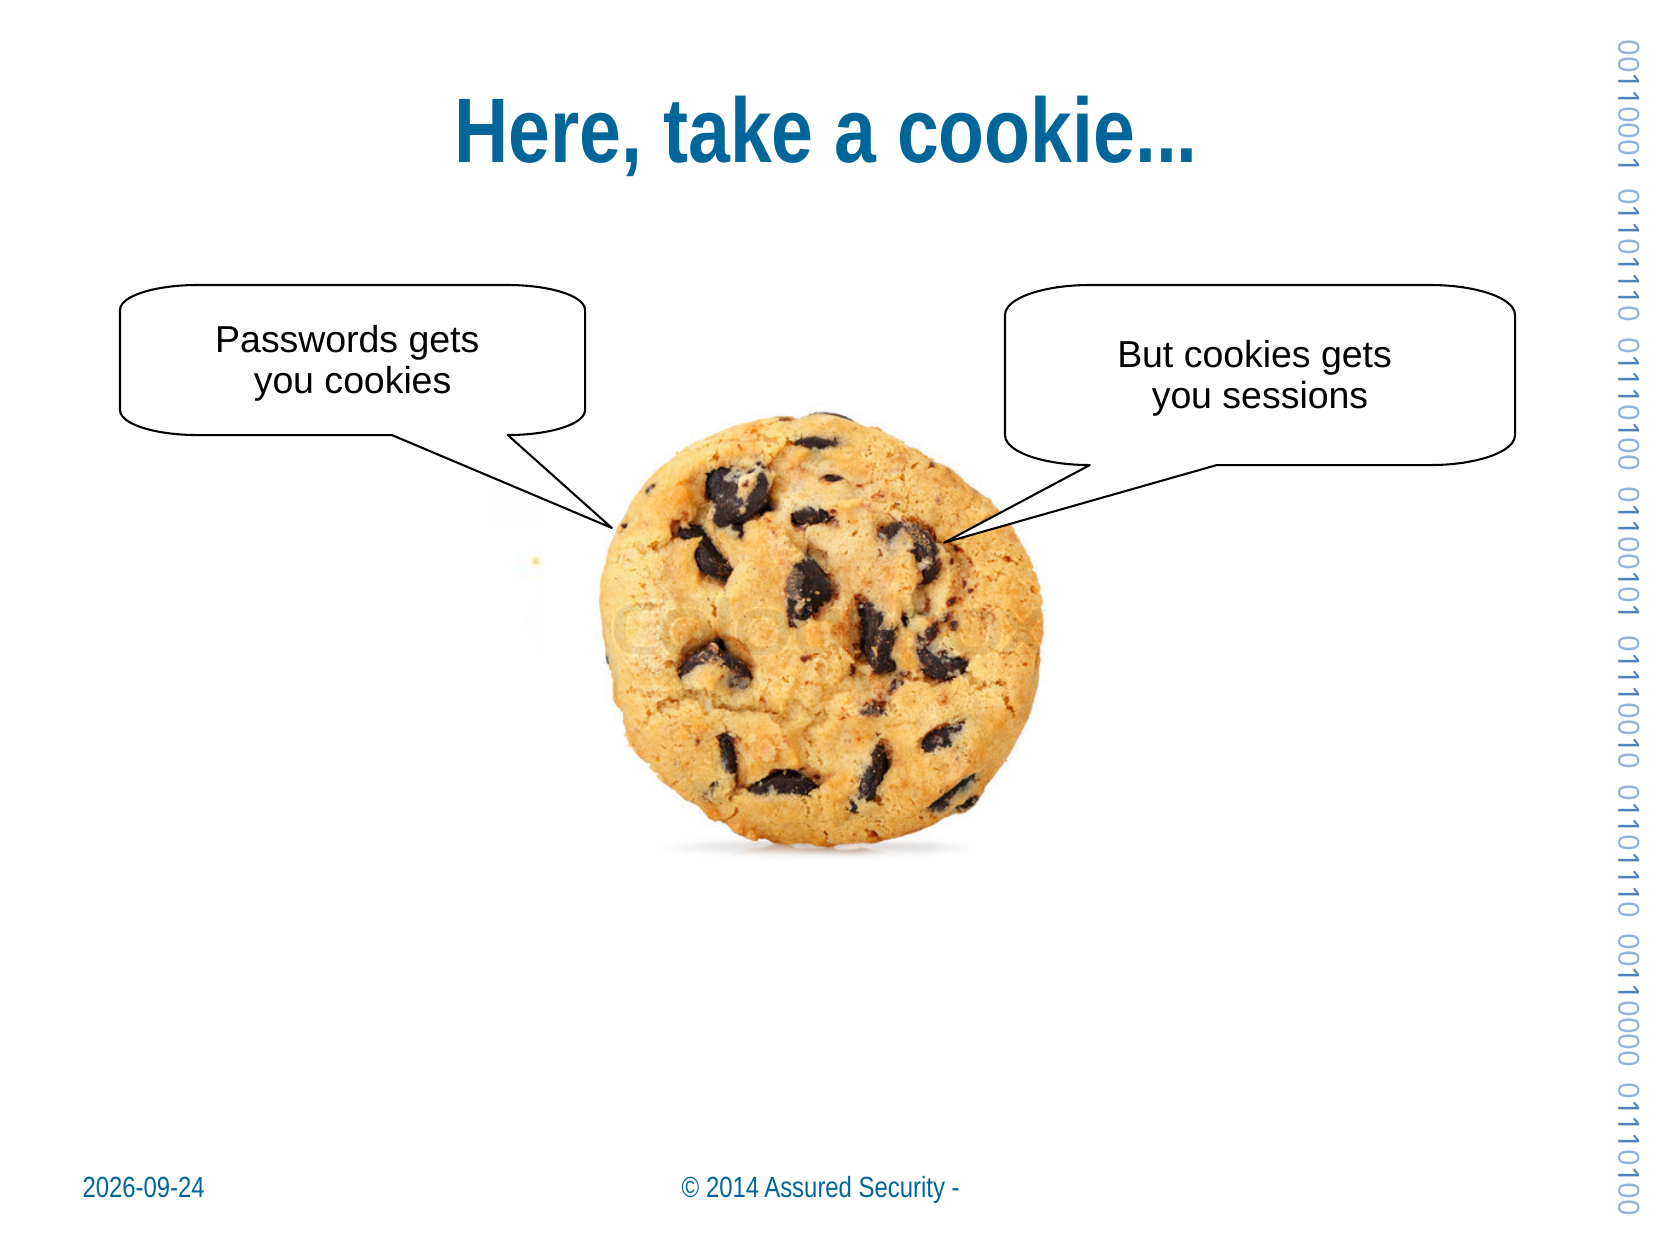

# Here, take a cookie...
Passwords gets
you cookies
But cookies gets
you sessions